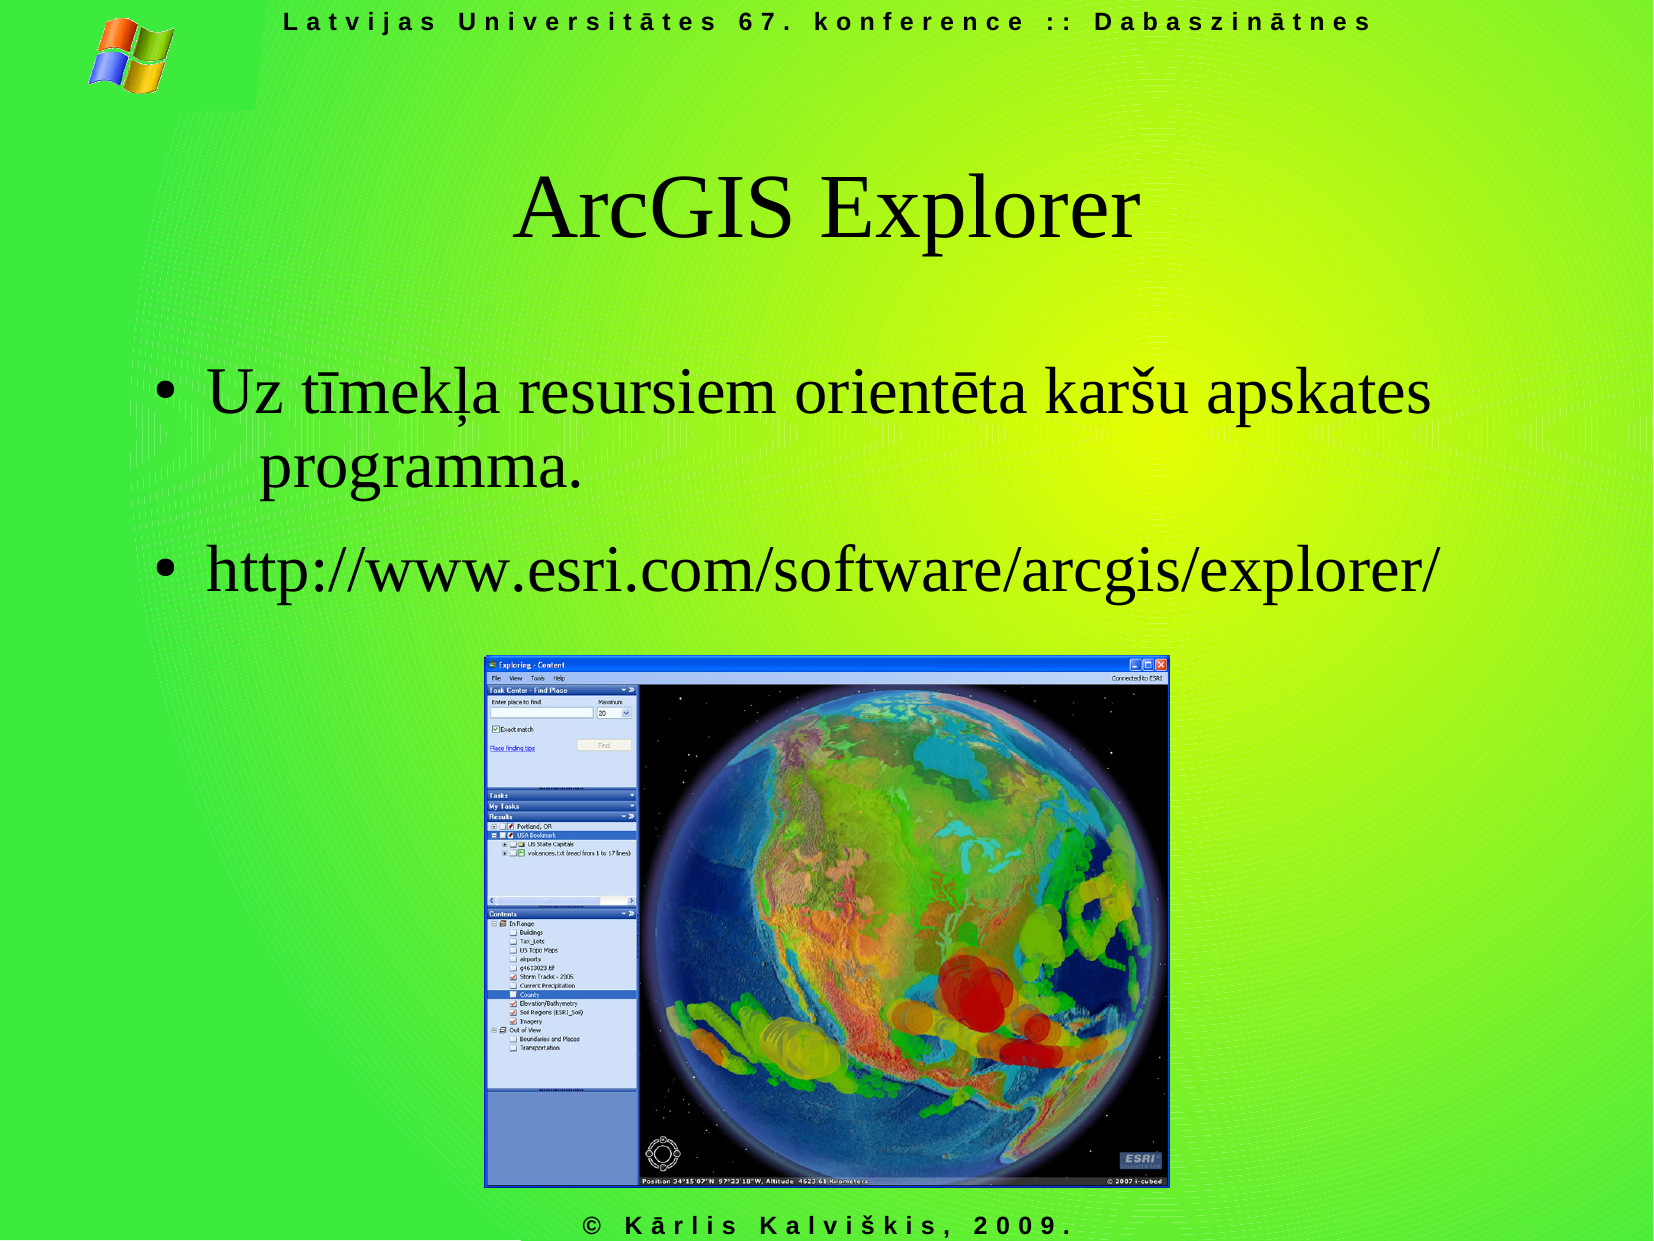

# ArcGIS Explorer
Uz tīmekļa resursiem orientēta karšu apskates programma.
http://www.esri.com/software/arcgis/explorer/